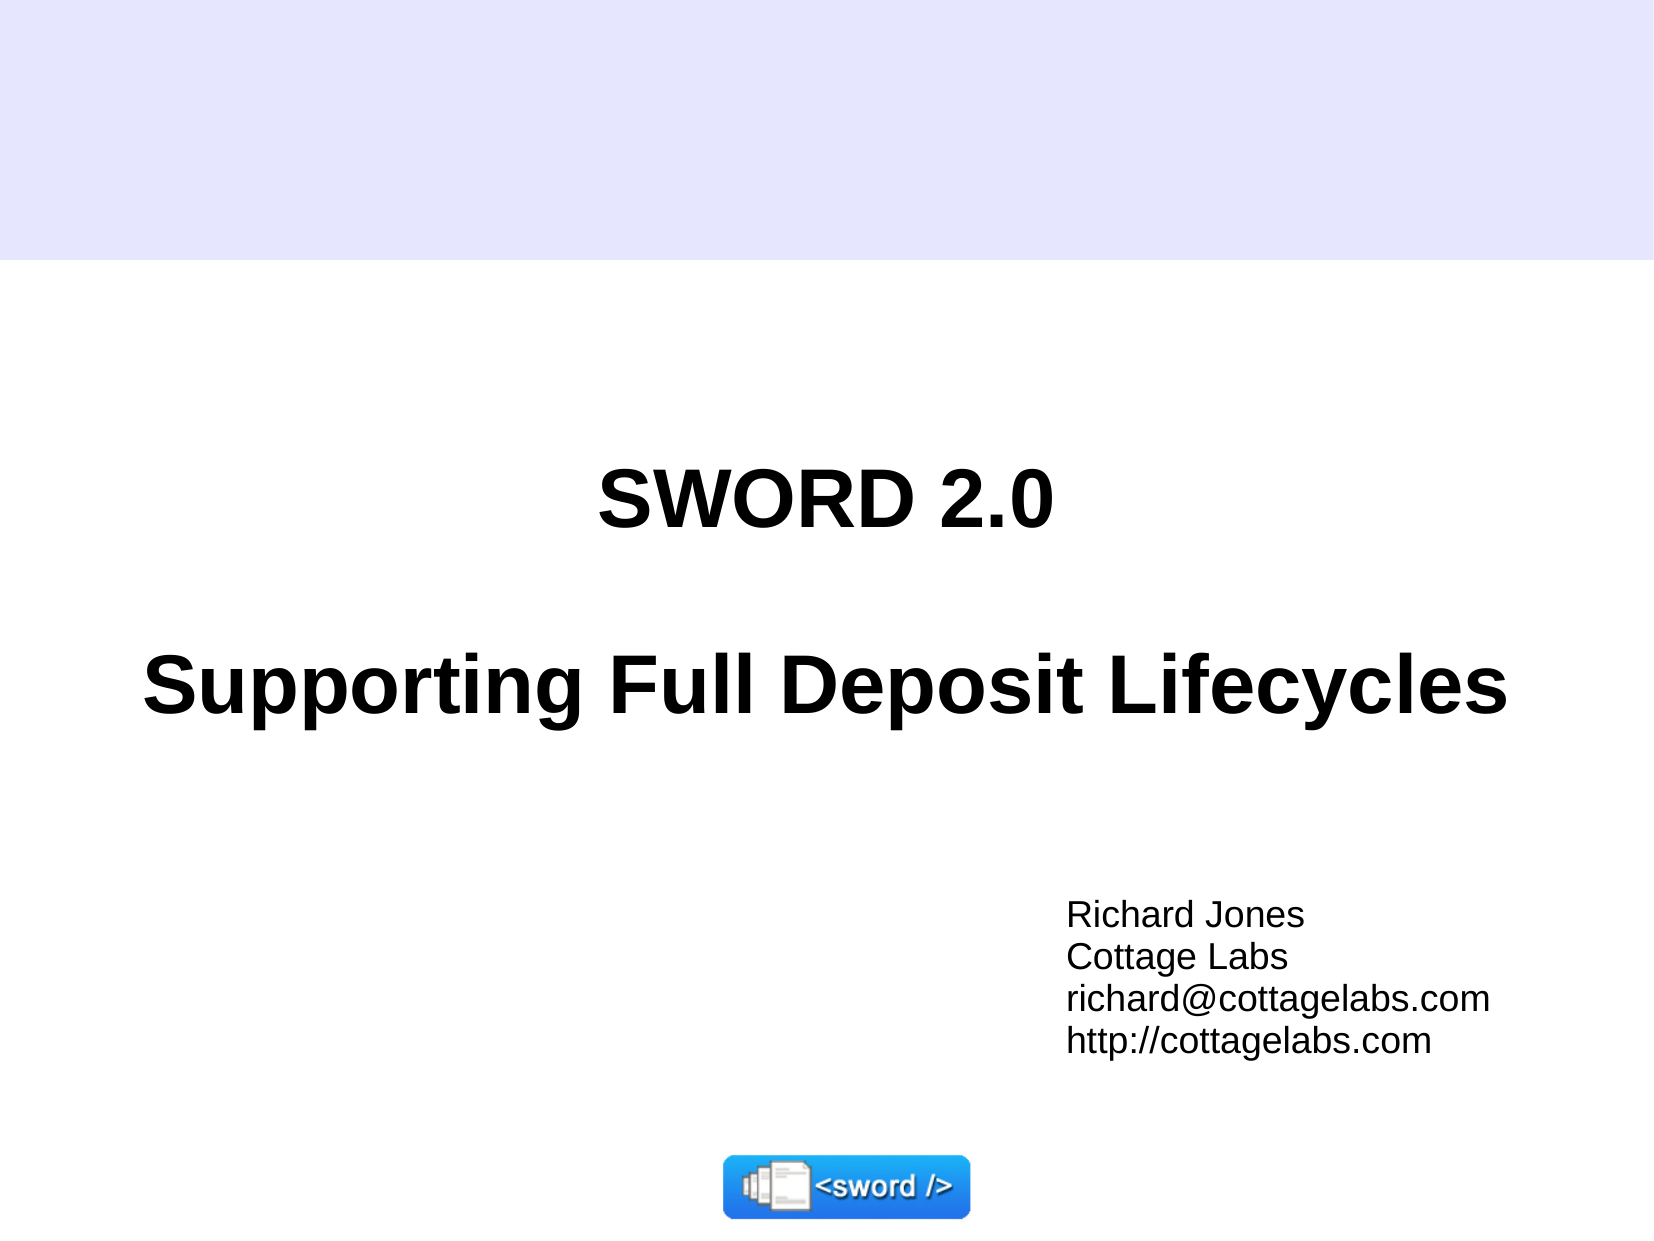

SWORD 2.0
Supporting Full Deposit Lifecycles
Richard Jones
Cottage Labs
richard@cottagelabs.com
http://cottagelabs.com